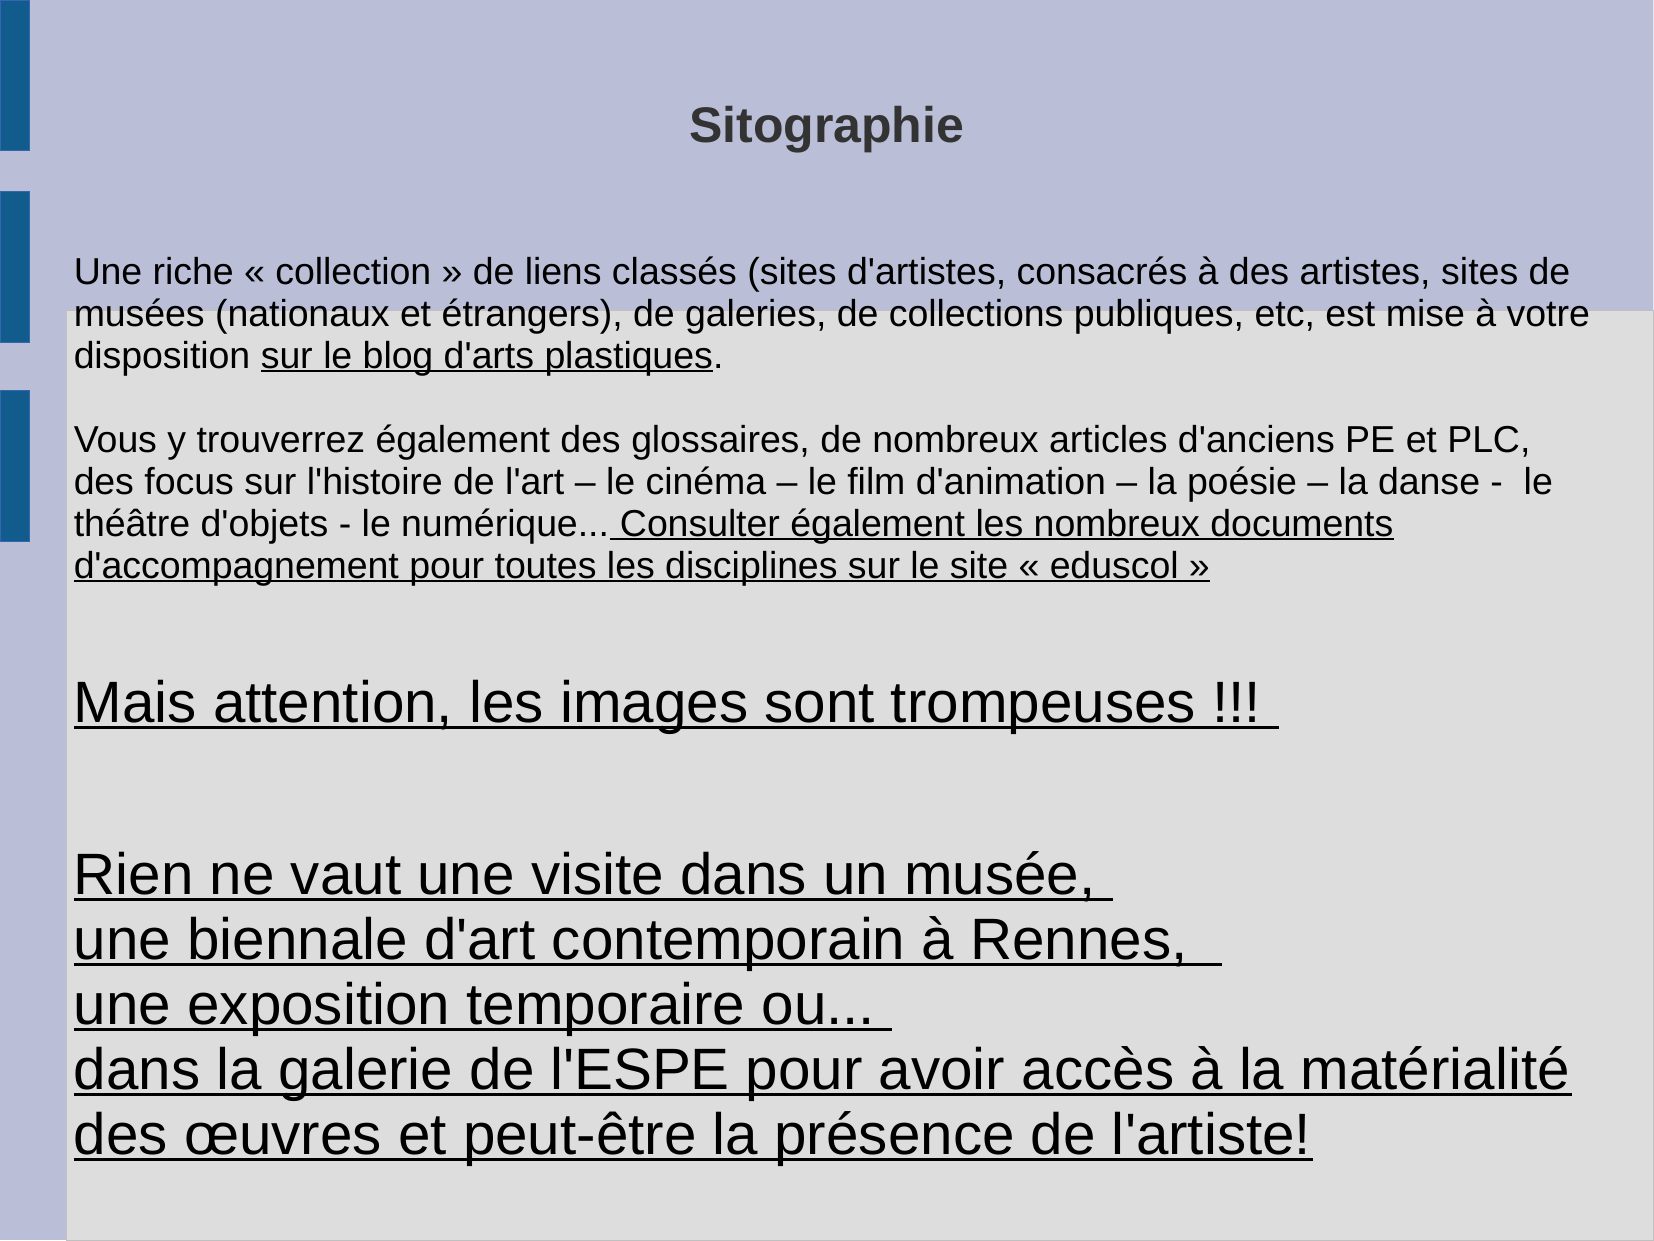

# Sitographie
Une riche « collection » de liens classés (sites d'artistes, consacrés à des artistes, sites de musées (nationaux et étrangers), de galeries, de collections publiques, etc, est mise à votre disposition sur le blog d'arts plastiques.
Vous y trouverrez également des glossaires, de nombreux articles d'anciens PE et PLC, des focus sur l'histoire de l'art – le cinéma – le film d'animation – la poésie – la danse - le théâtre d'objets - le numérique... Consulter également les nombreux documents d'accompagnement pour toutes les disciplines sur le site « eduscol »
Mais attention, les images sont trompeuses !!!
Rien ne vaut une visite dans un musée,
une biennale d'art contemporain à Rennes,
une exposition temporaire ou...
dans la galerie de l'ESPE pour avoir accès à la matérialité des œuvres et peut-être la présence de l'artiste!